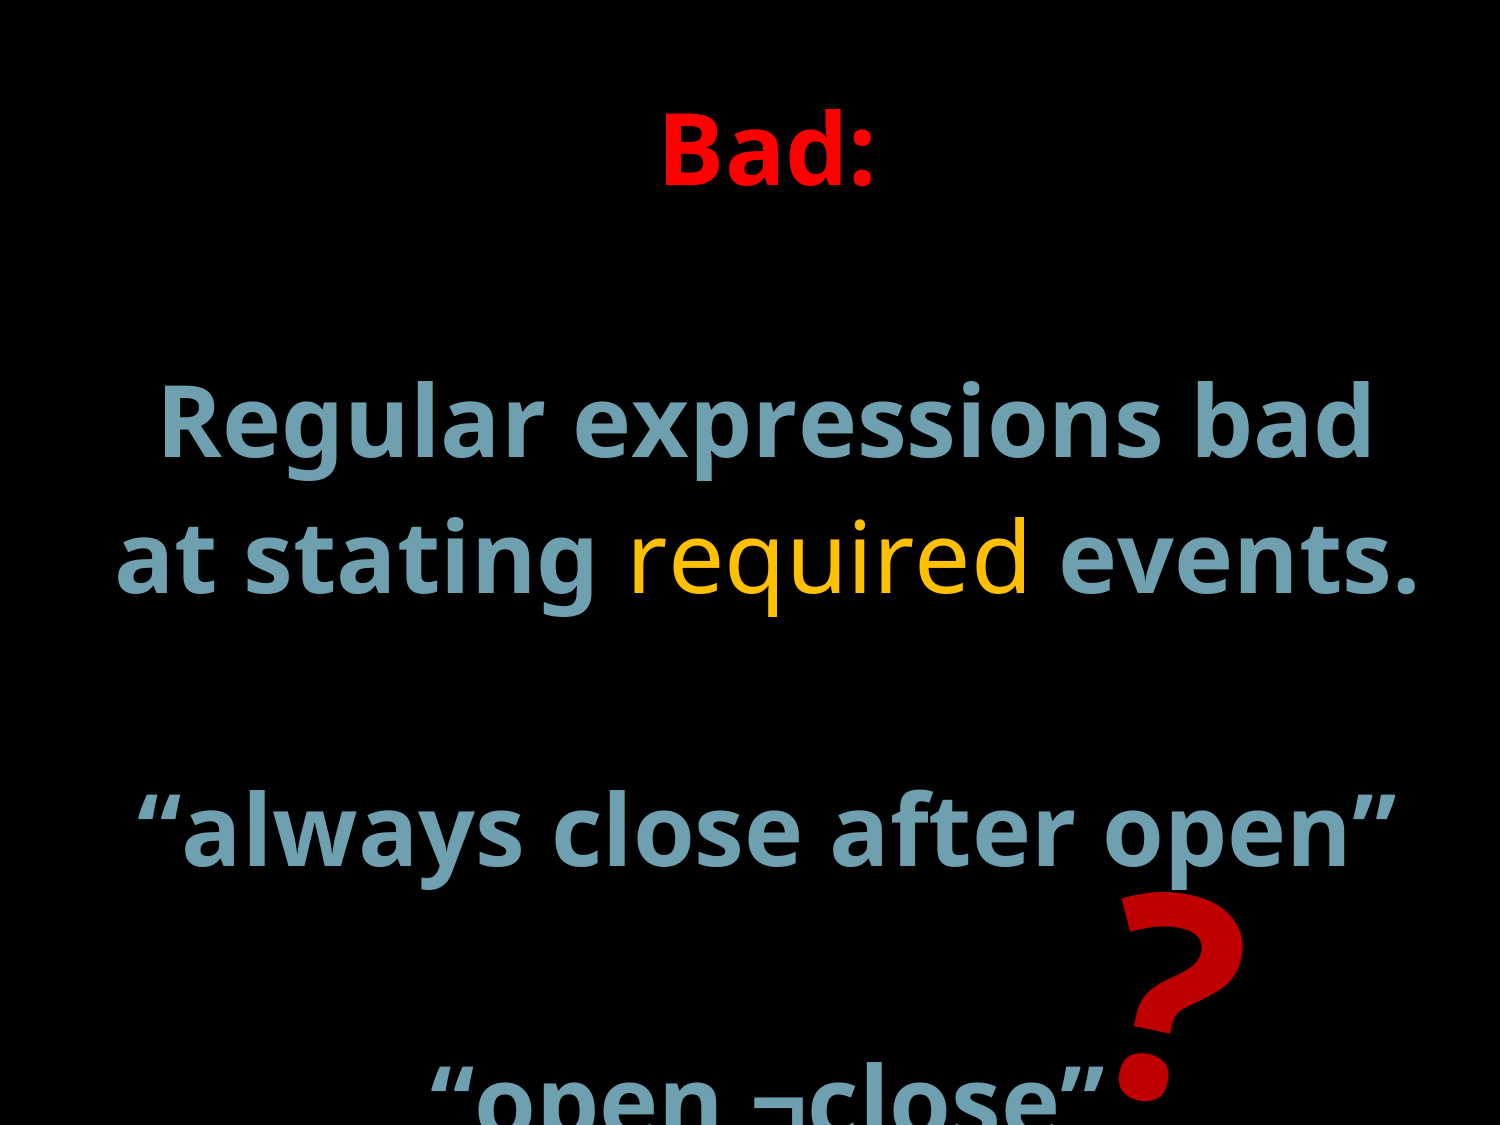

Bad:
Regular expressions bad at stating required events.
“always close after open”
“open ¬close”
?